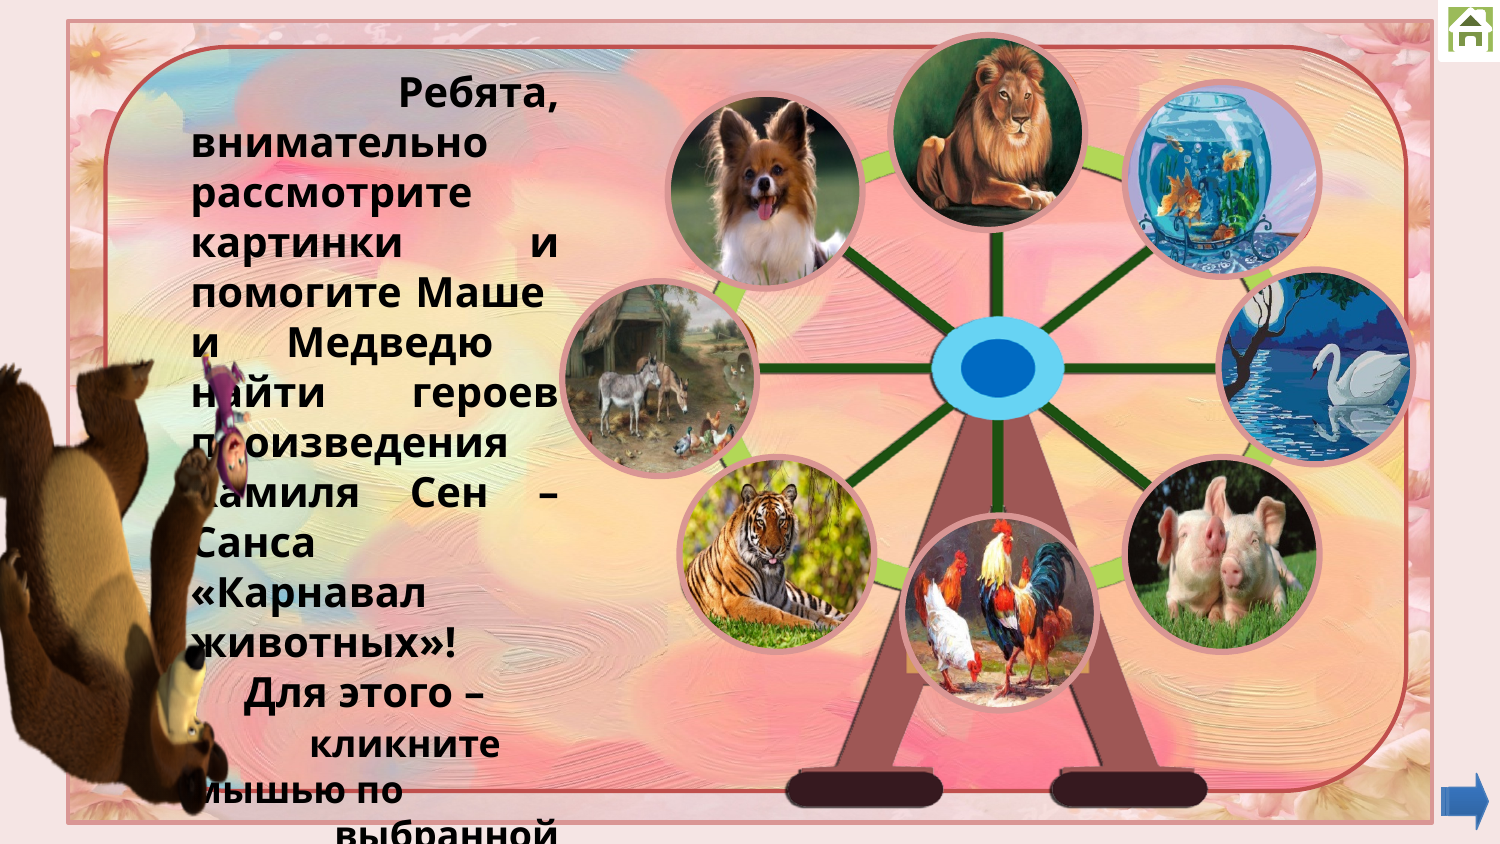

Ребята, внимательно рассмотрите картинки и помогите Маше и Медведю найти героев произведения Камиля Сен – Санса «Карнавал животных»!
 Для этого –
 кликните мышью по
 выбранной картинке.
 Будьте
 внимательны!